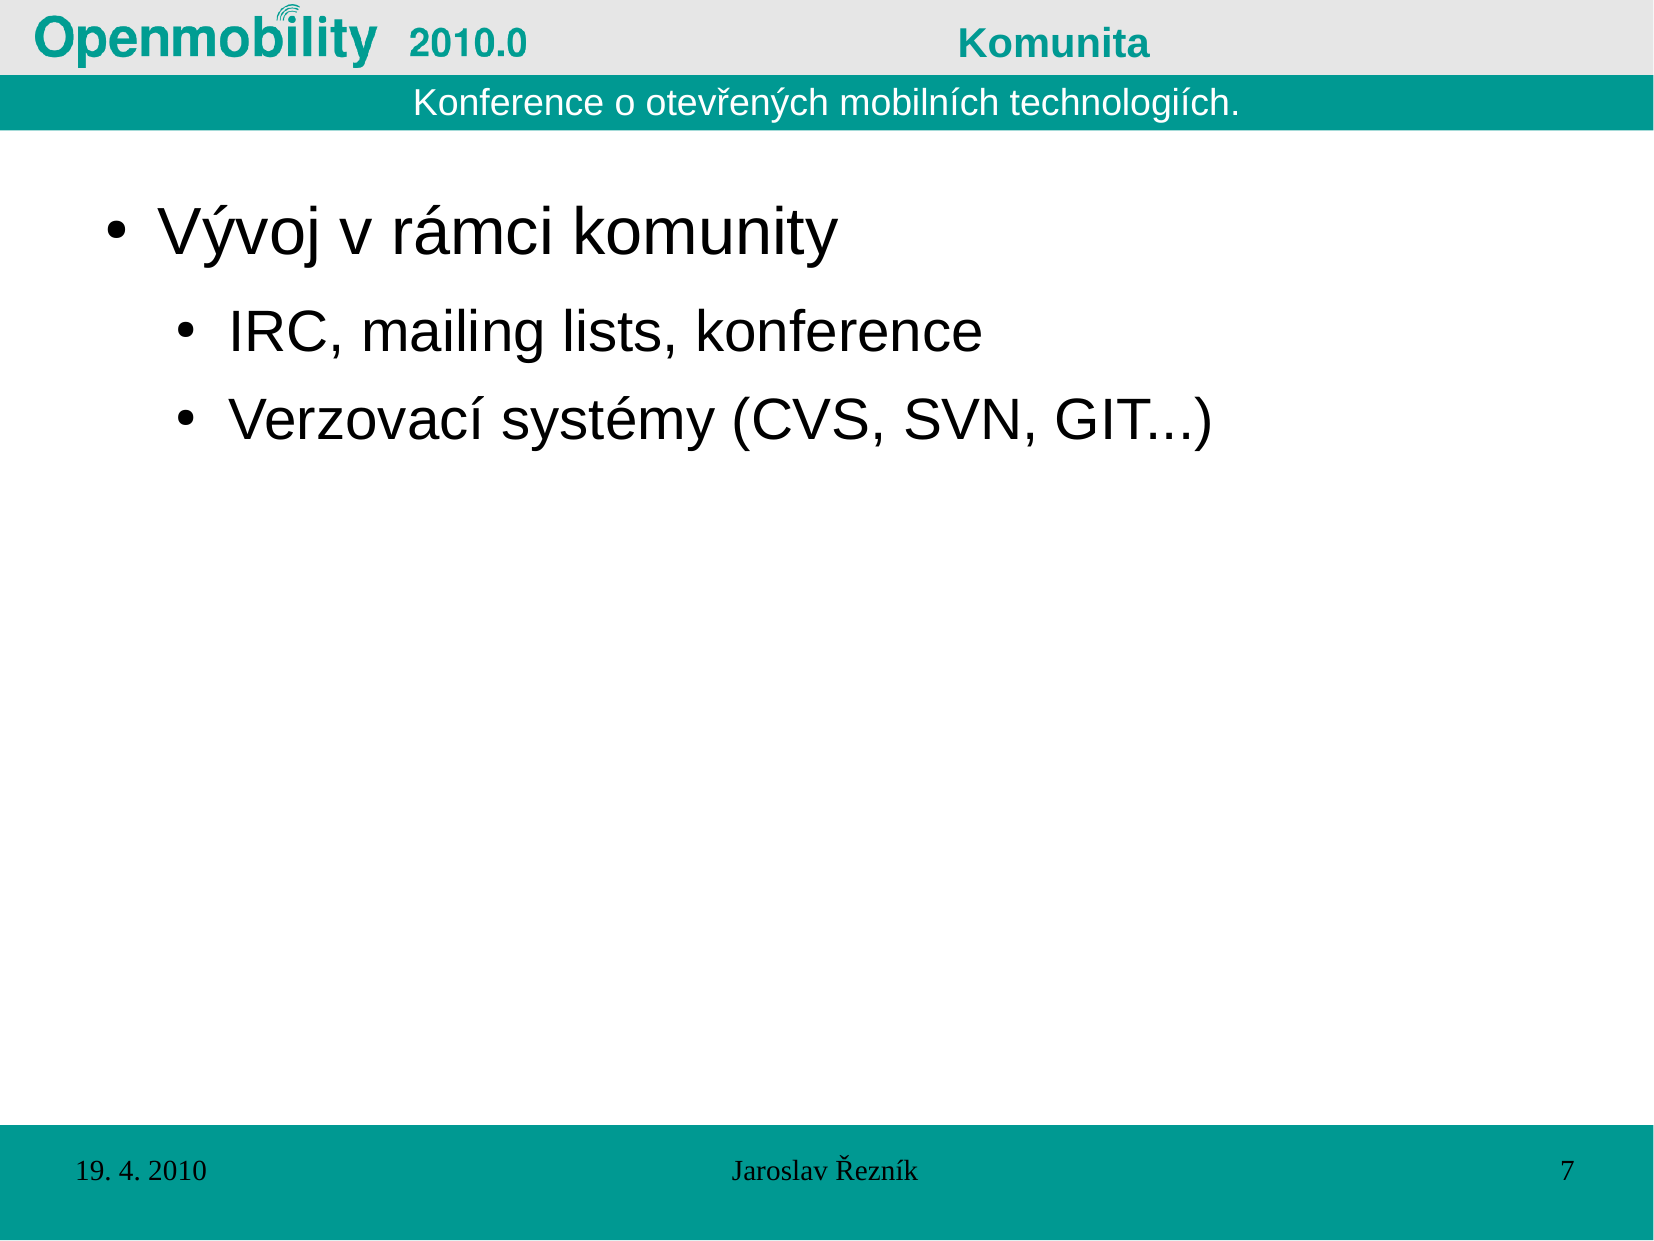

# Komunita
Vývoj v rámci komunity
IRC, mailing lists, konference
Verzovací systémy (CVS, SVN, GIT...)
19. 4. 2010
Jaroslav Řezník
7